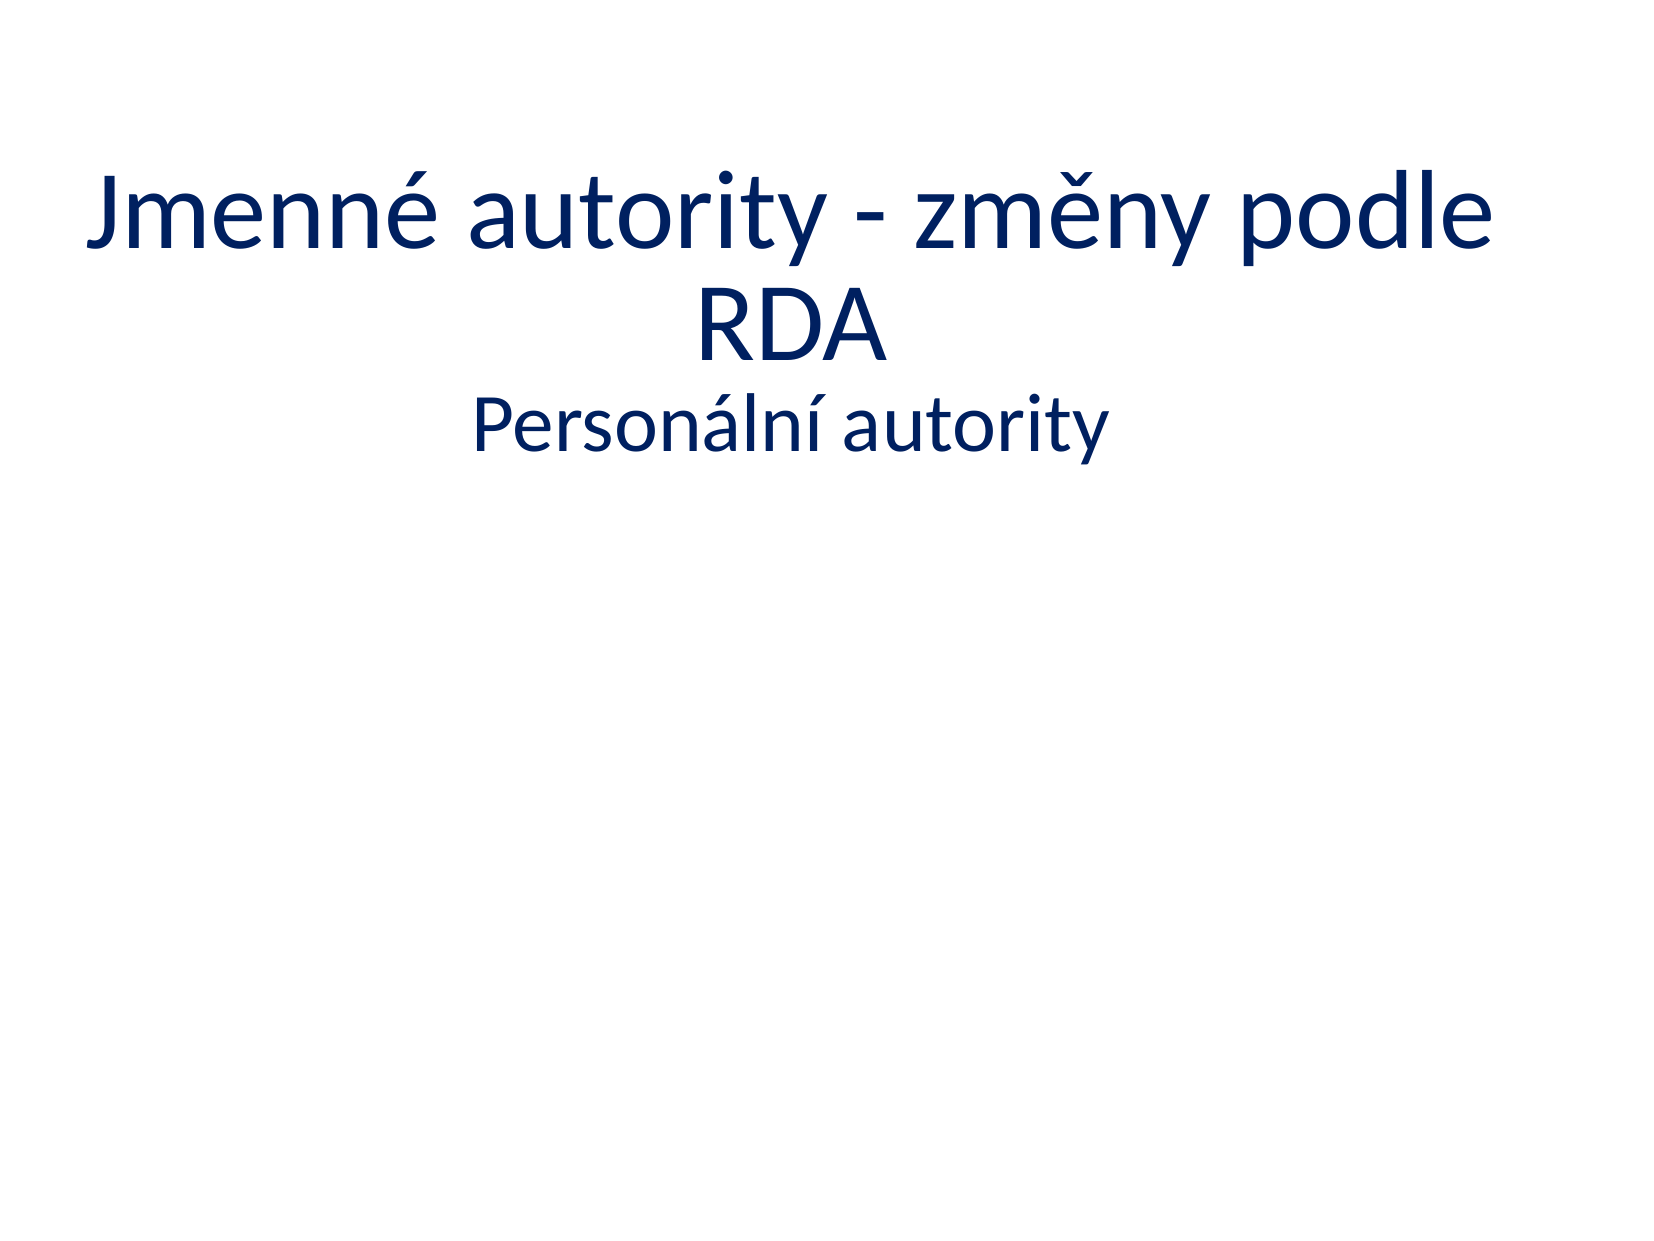

# Jmenné autority - změny podle RDA Personální autority